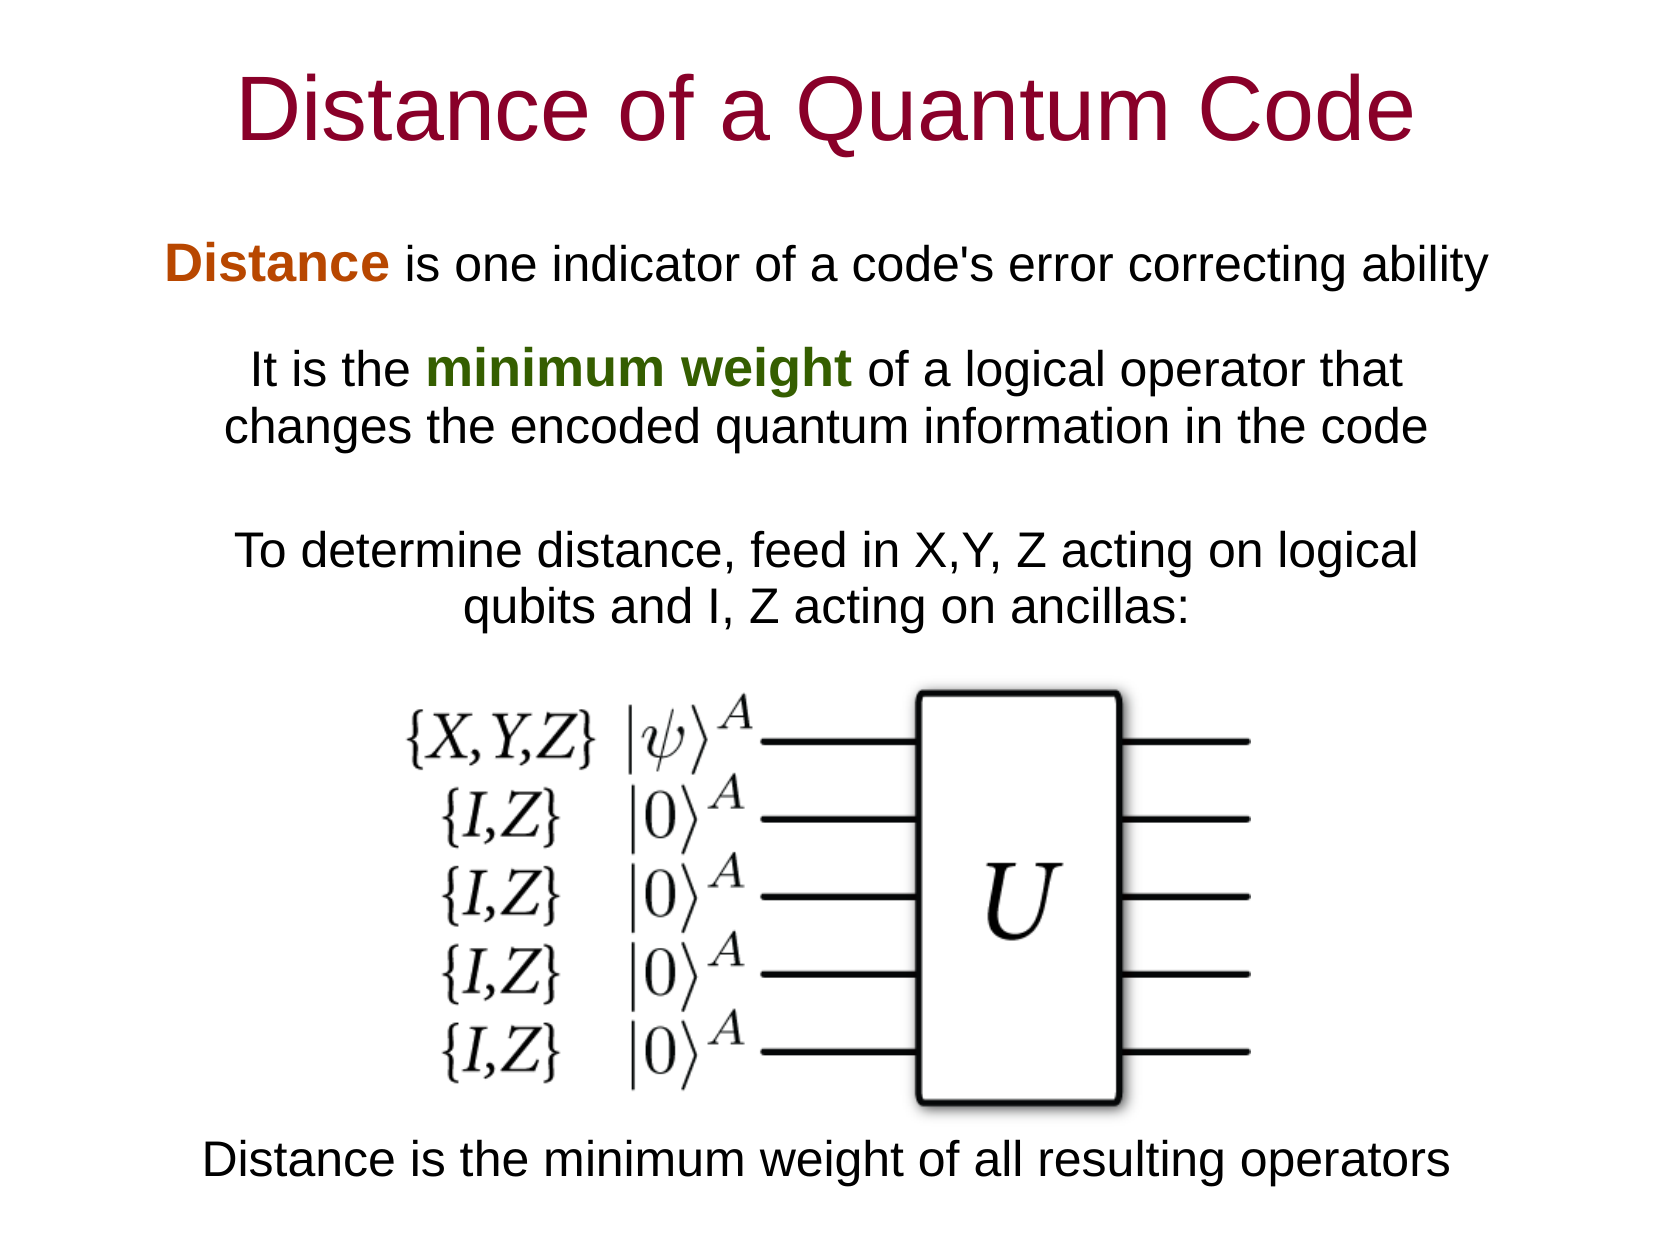

# Distance of a Quantum Code
Distance is one indicator of a code's error correcting ability
It is the minimum weight of a logical operator that changes the encoded quantum information in the code
To determine distance, feed in X,Y, Z acting on logical qubits and I, Z acting on ancillas:
Distance is the minimum weight of all resulting operators